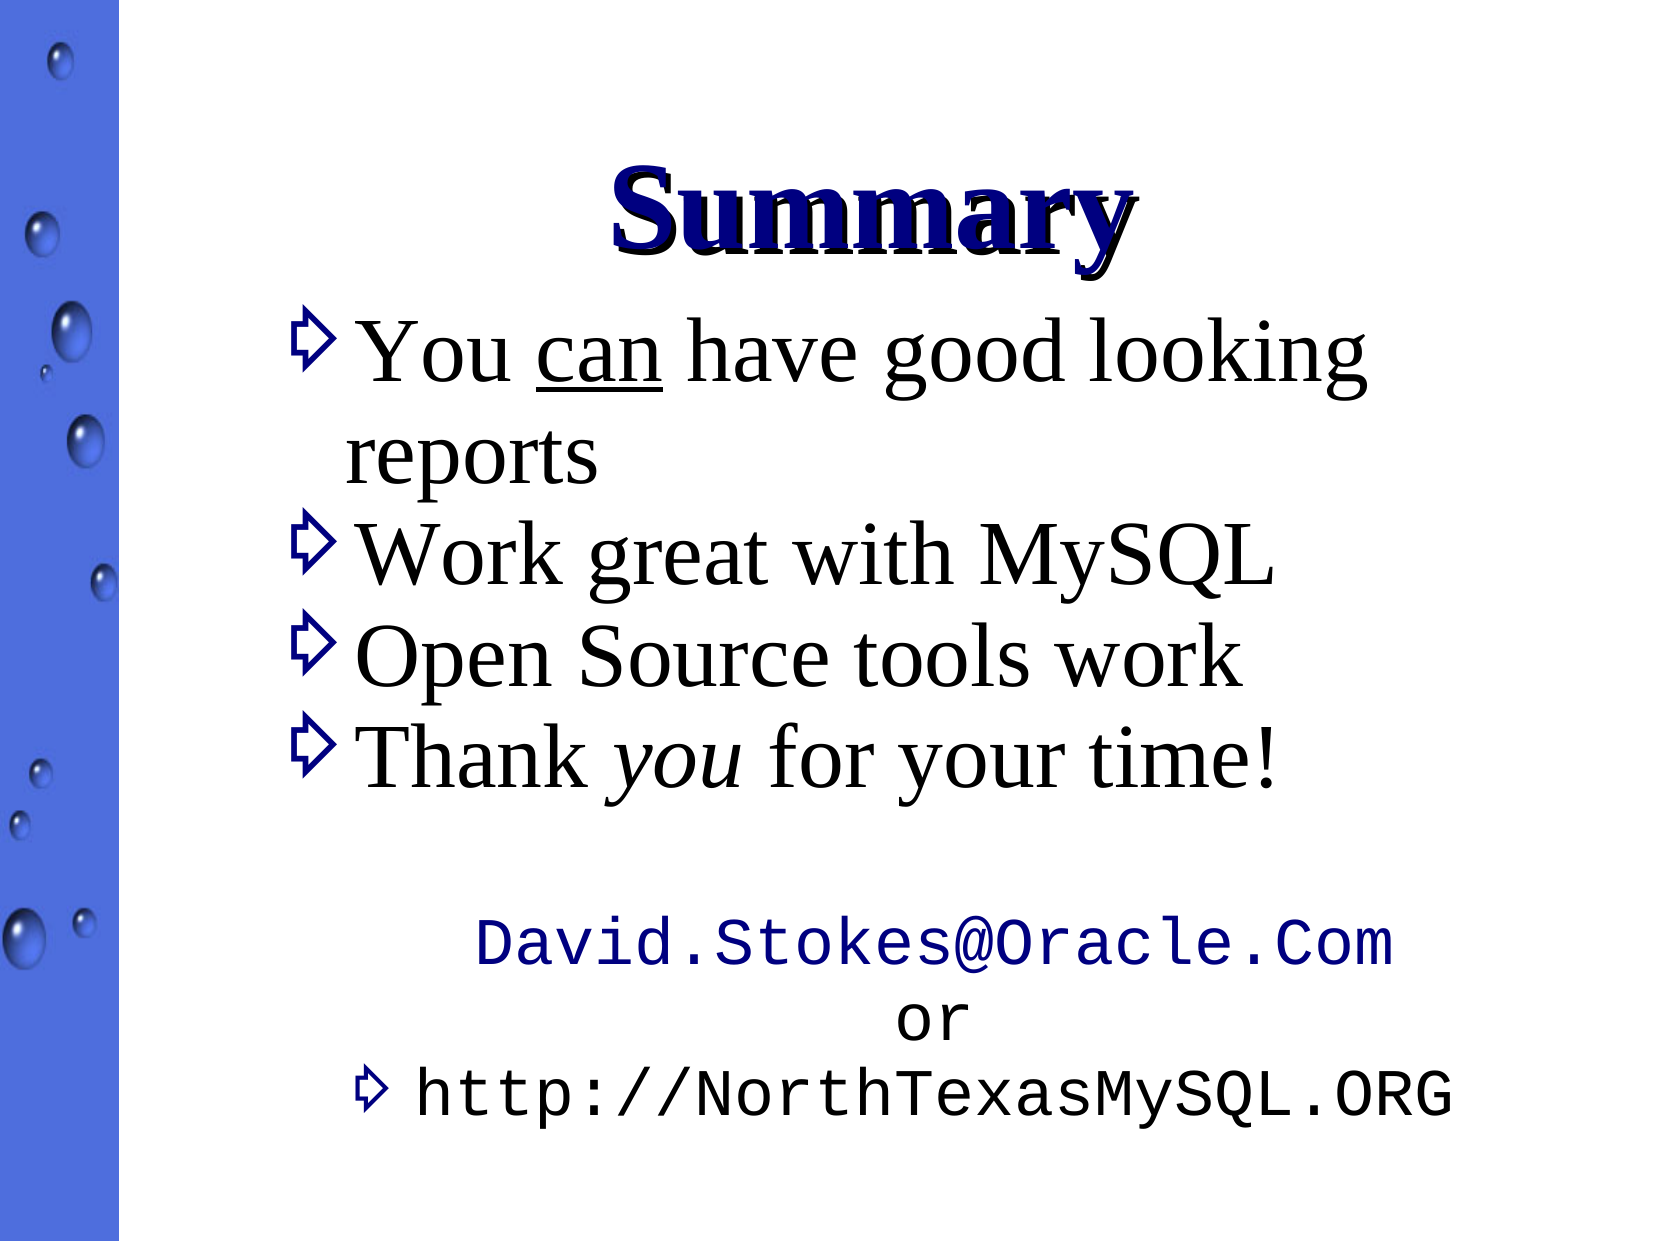

# Summary
You can have good looking reports
Work great with MySQL
Open Source tools work
Thank you for your time!
David.Stokes@Oracle.Com
or
http://NorthTexasMySQL.ORG